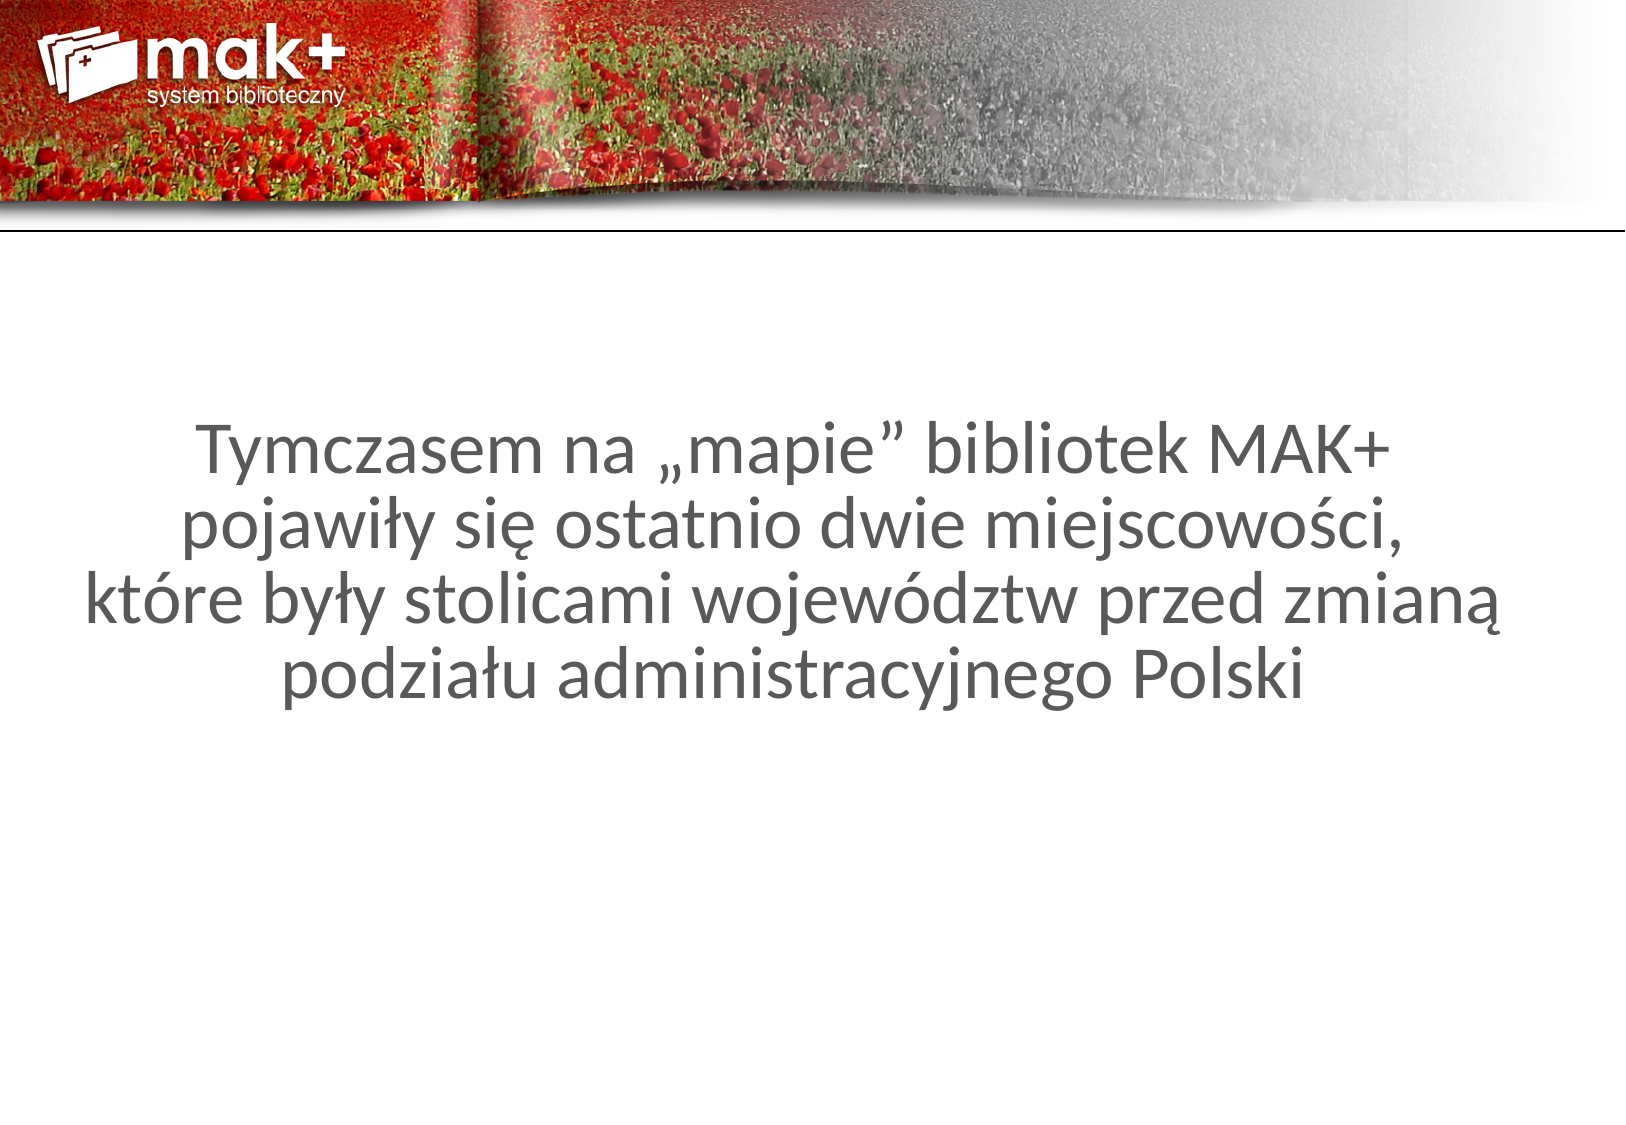

Tymczasem na „mapie” bibliotek MAK+
pojawiły się ostatnio dwie miejscowości,
które były stolicami województw przed zmianą podziału administracyjnego Polski